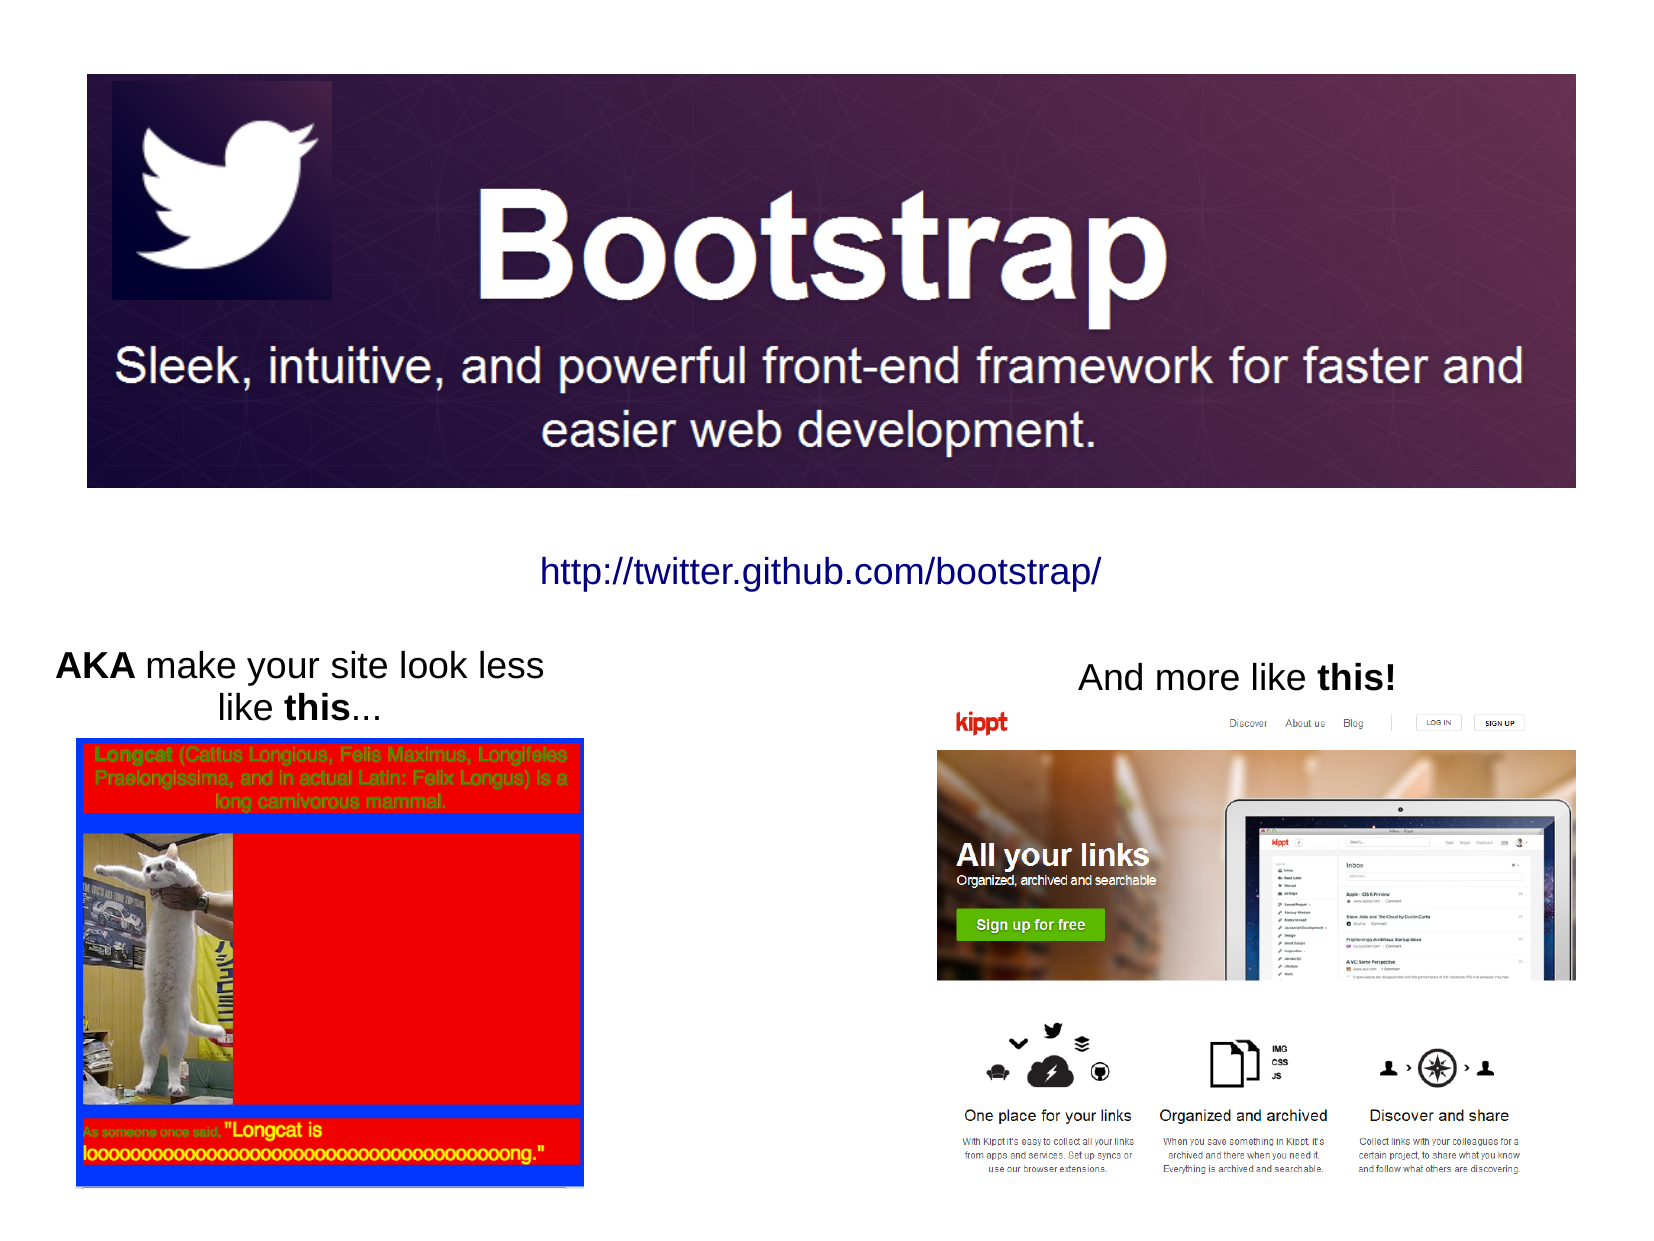

http://twitter.github.com/bootstrap/
AKA make your site look less like this...
And more like this!